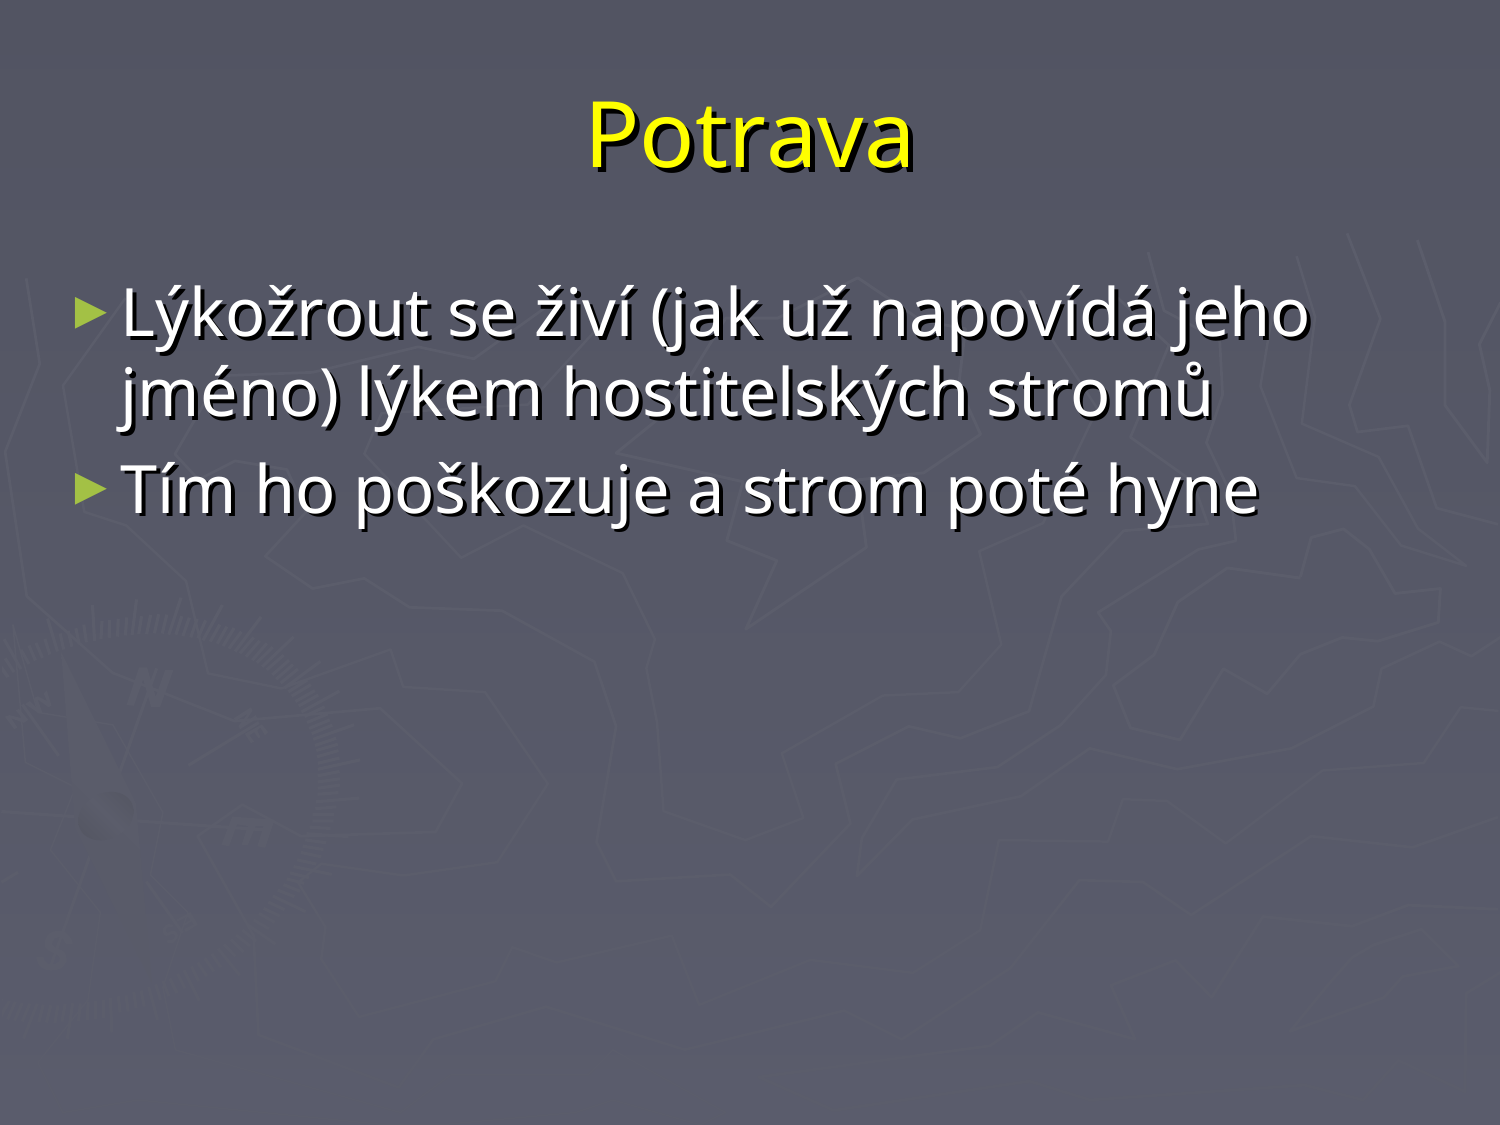

# Potrava
Lýkožrout se živí (jak už napovídá jeho jméno) lýkem hostitelských stromů
Tím ho poškozuje a strom poté hyne